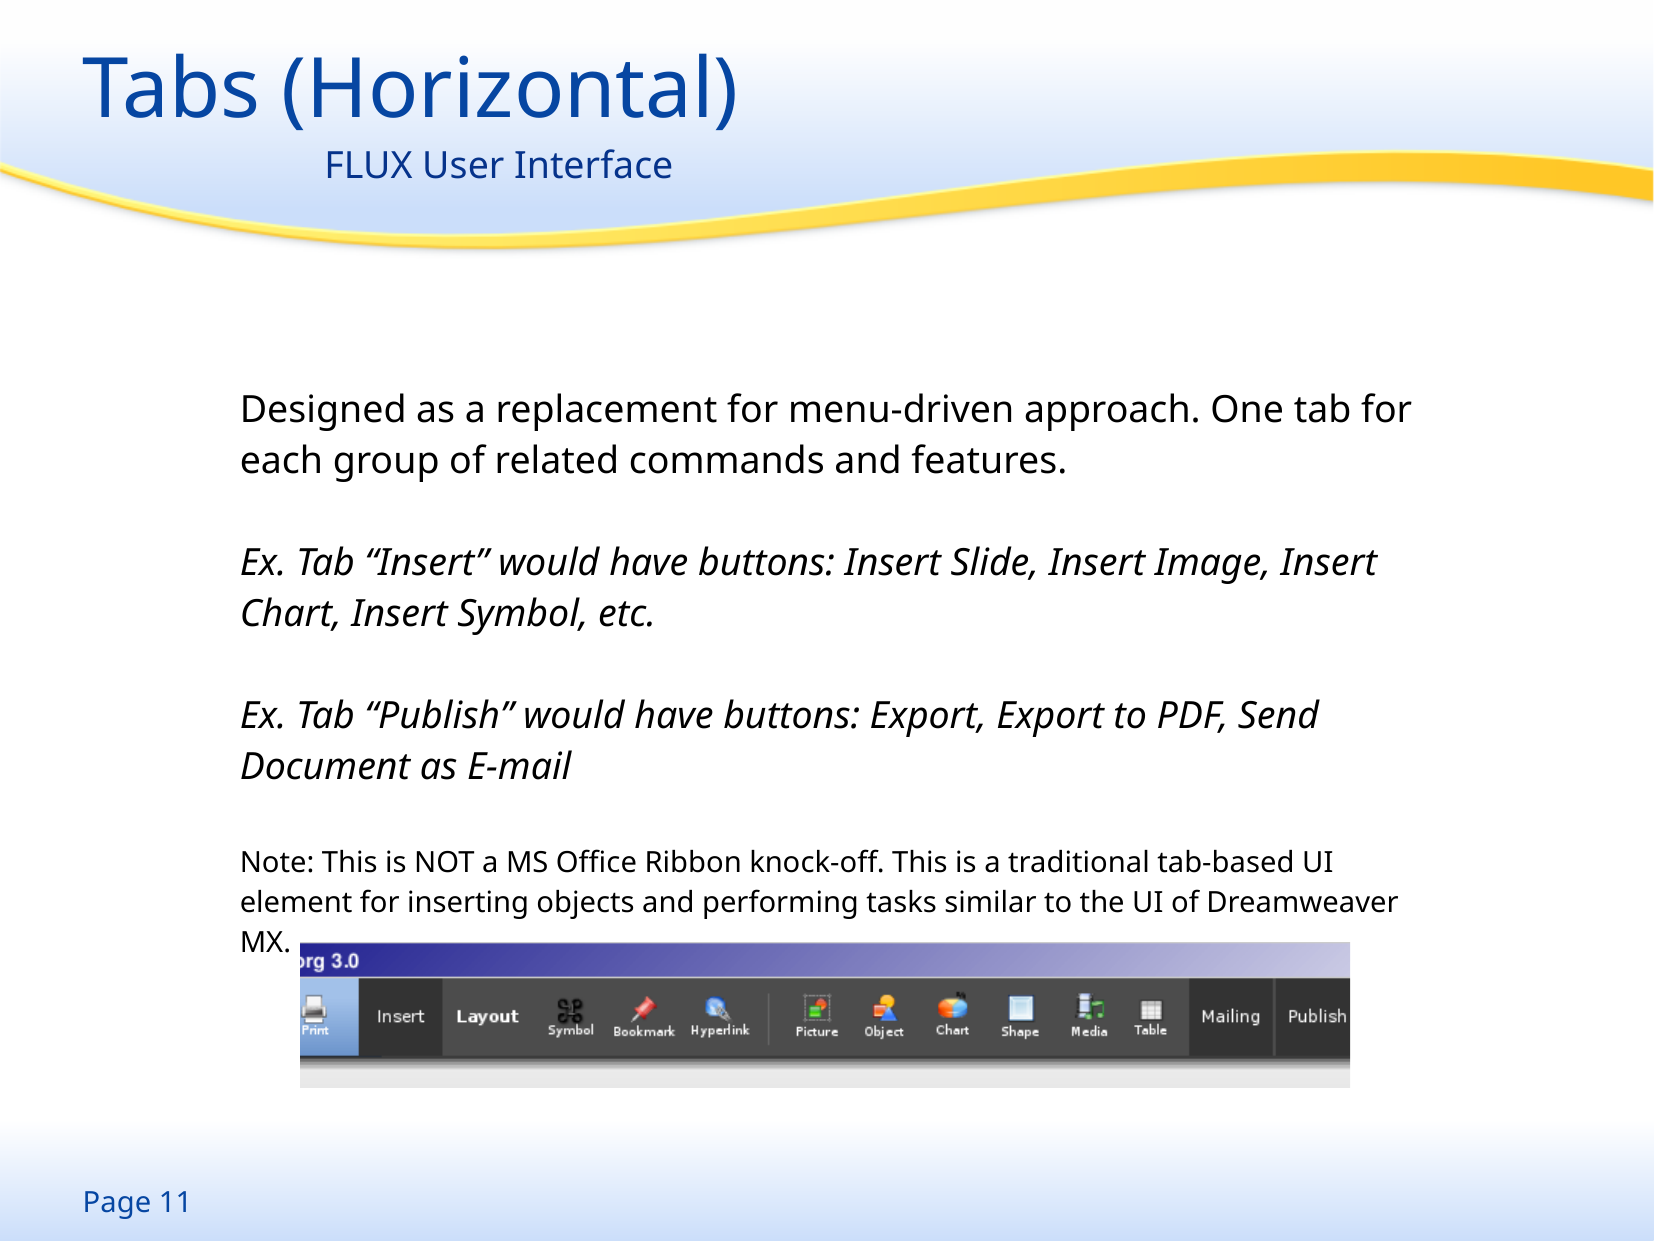

# Tabs (Horizontal)
FLUX User Interface
Designed as a replacement for menu-driven approach. One tab for each group of related commands and features.
Ex. Tab “Insert” would have buttons: Insert Slide, Insert Image, Insert Chart, Insert Symbol, etc.
Ex. Tab “Publish” would have buttons: Export, Export to PDF, Send Document as E-mail
Note: This is NOT a MS Office Ribbon knock-off. This is a traditional tab-based UI element for inserting objects and performing tasks similar to the UI of Dreamweaver MX.
11